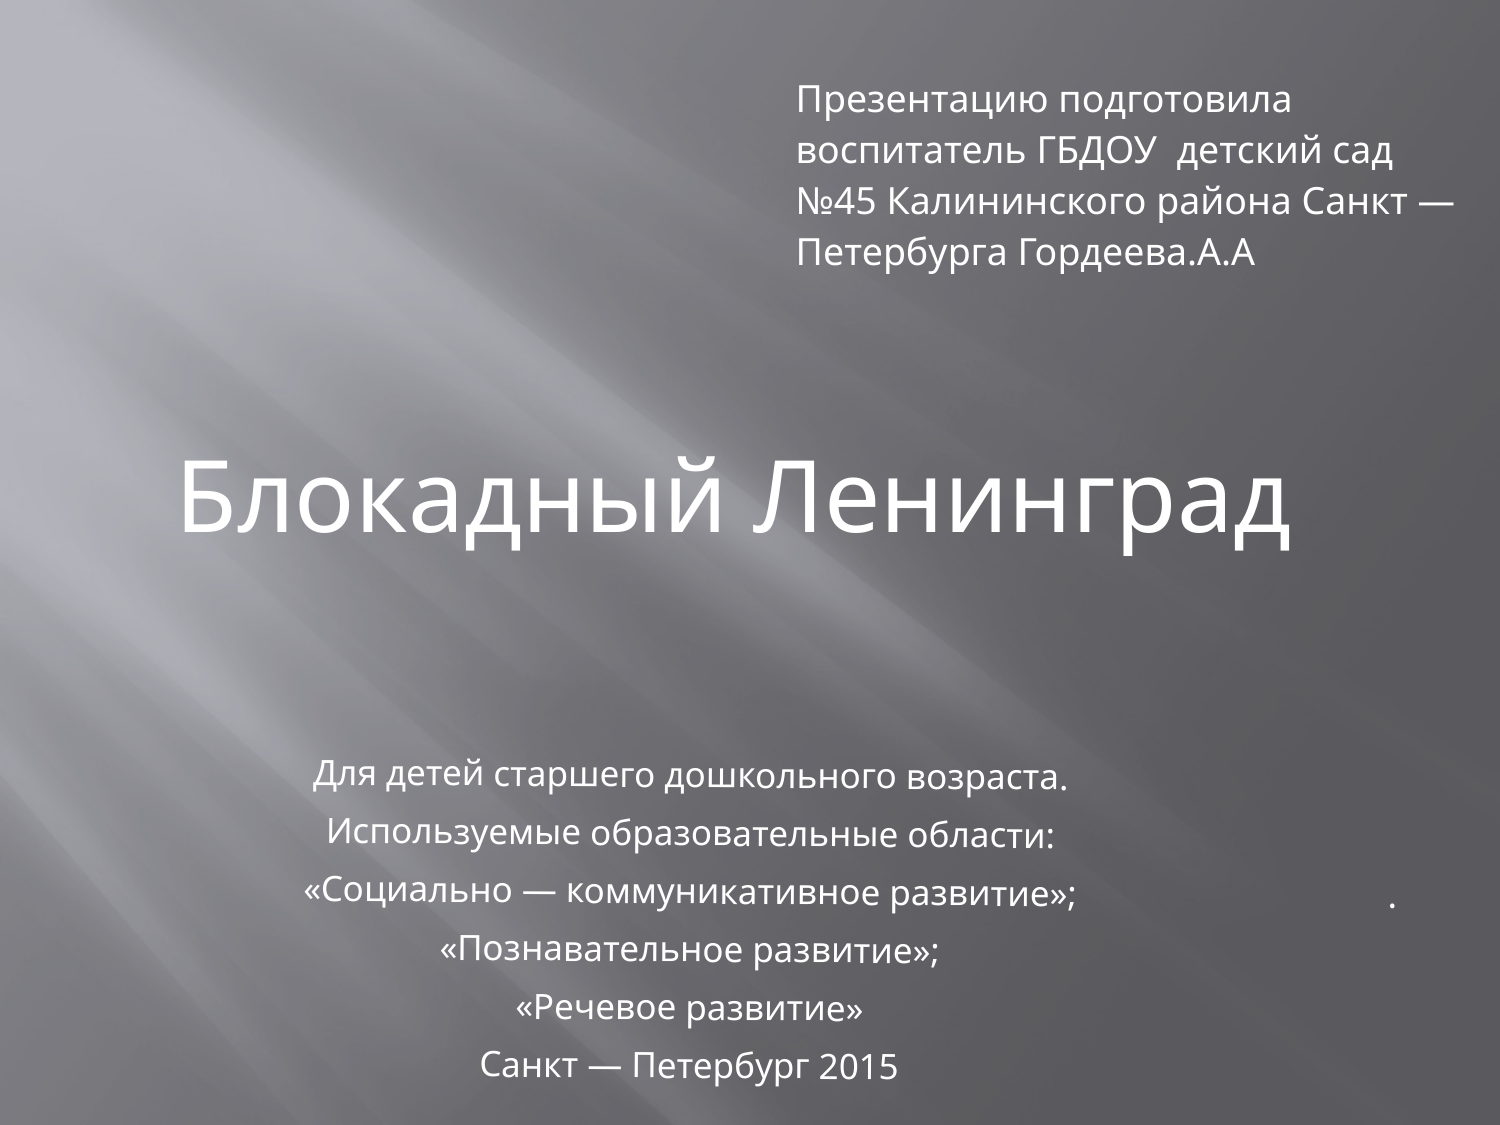

# Презентацию подготовила воспитатель ГБДОУ детский сад №45 Калининского района Санкт — Петербурга Гордеева.А.А
.
Блокадный Ленинград
Для детей старшего дошкольного возраста.
Используемые образовательные области:
«Социально — коммуникативное развитие»;
«Познавательное развитие»;
«Речевое развитие»
Санкт — Петербург 2015